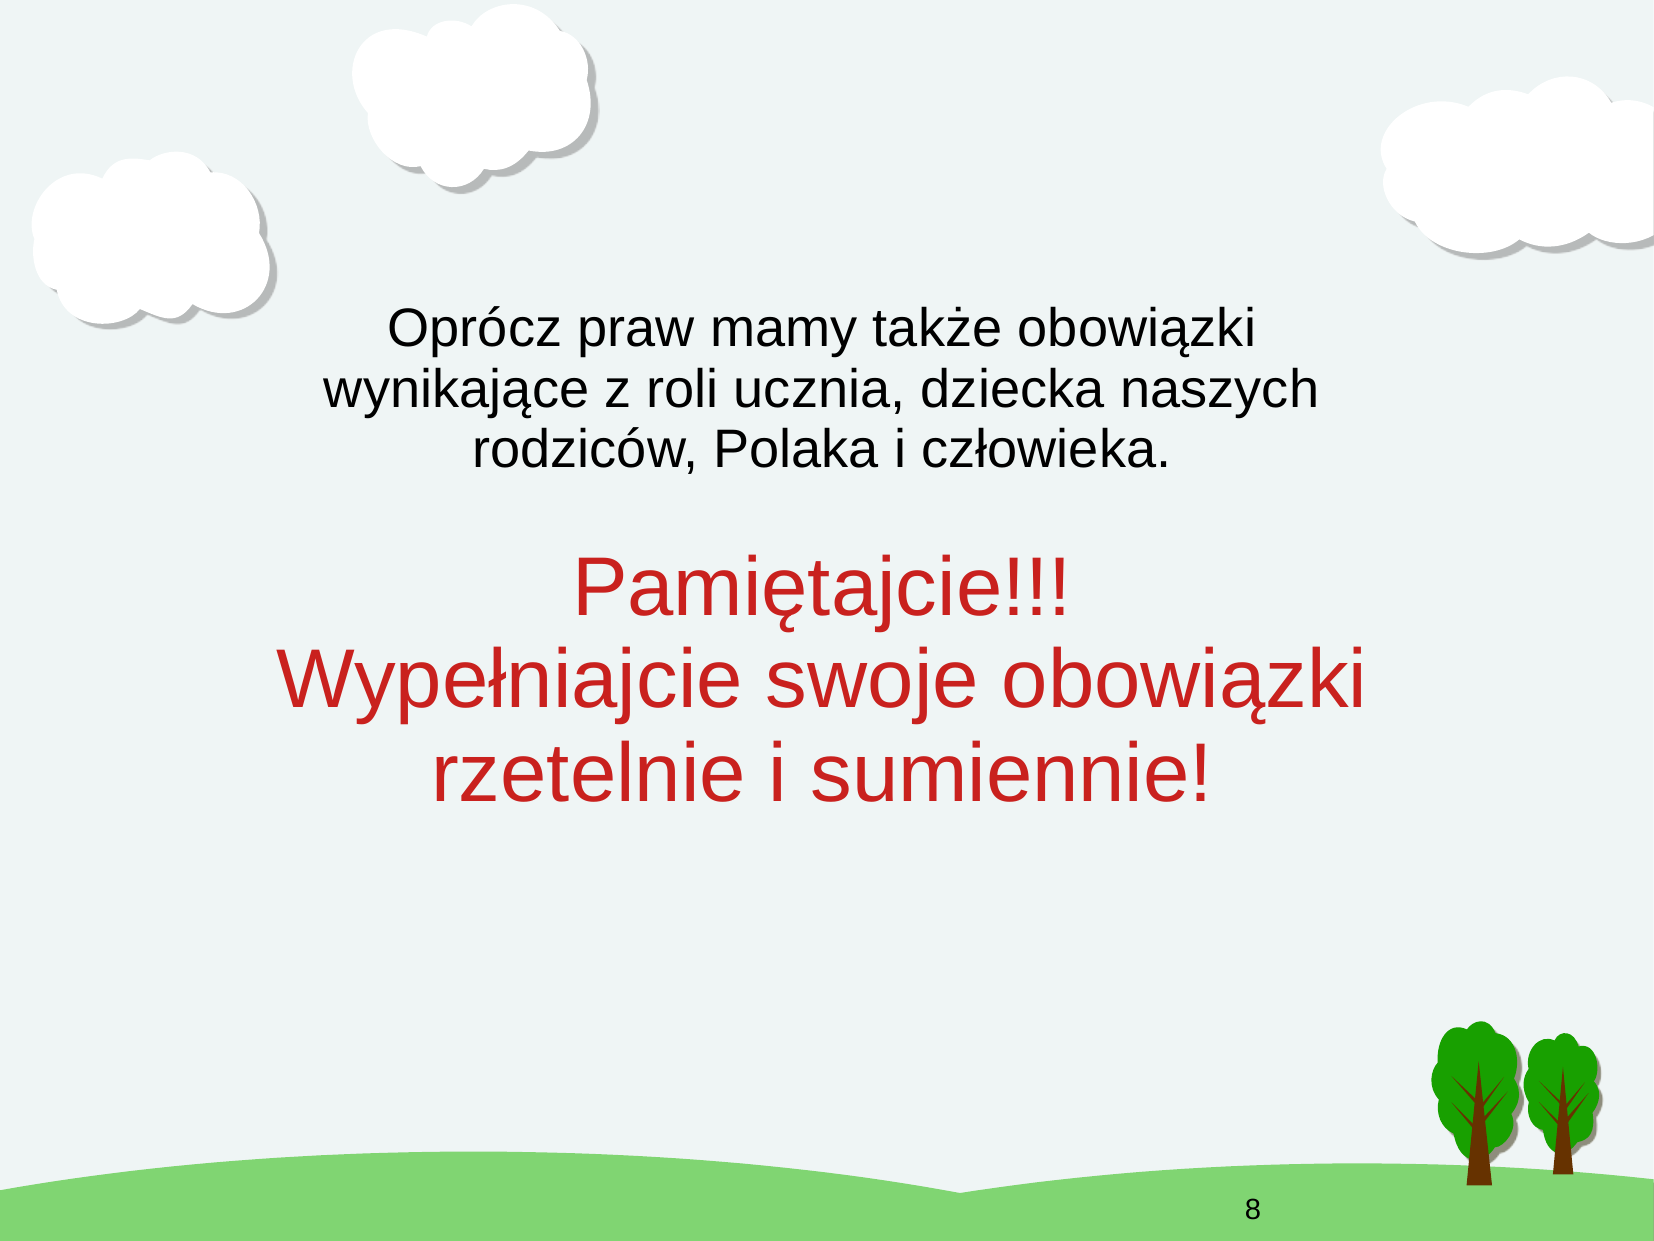

#
Oprócz praw mamy także obowiązki
wynikające z roli ucznia, dziecka naszych
rodziców, Polaka i człowieka.
Pamiętajcie!!!
Wypełniajcie swoje obowiązki
rzetelnie i sumiennie!